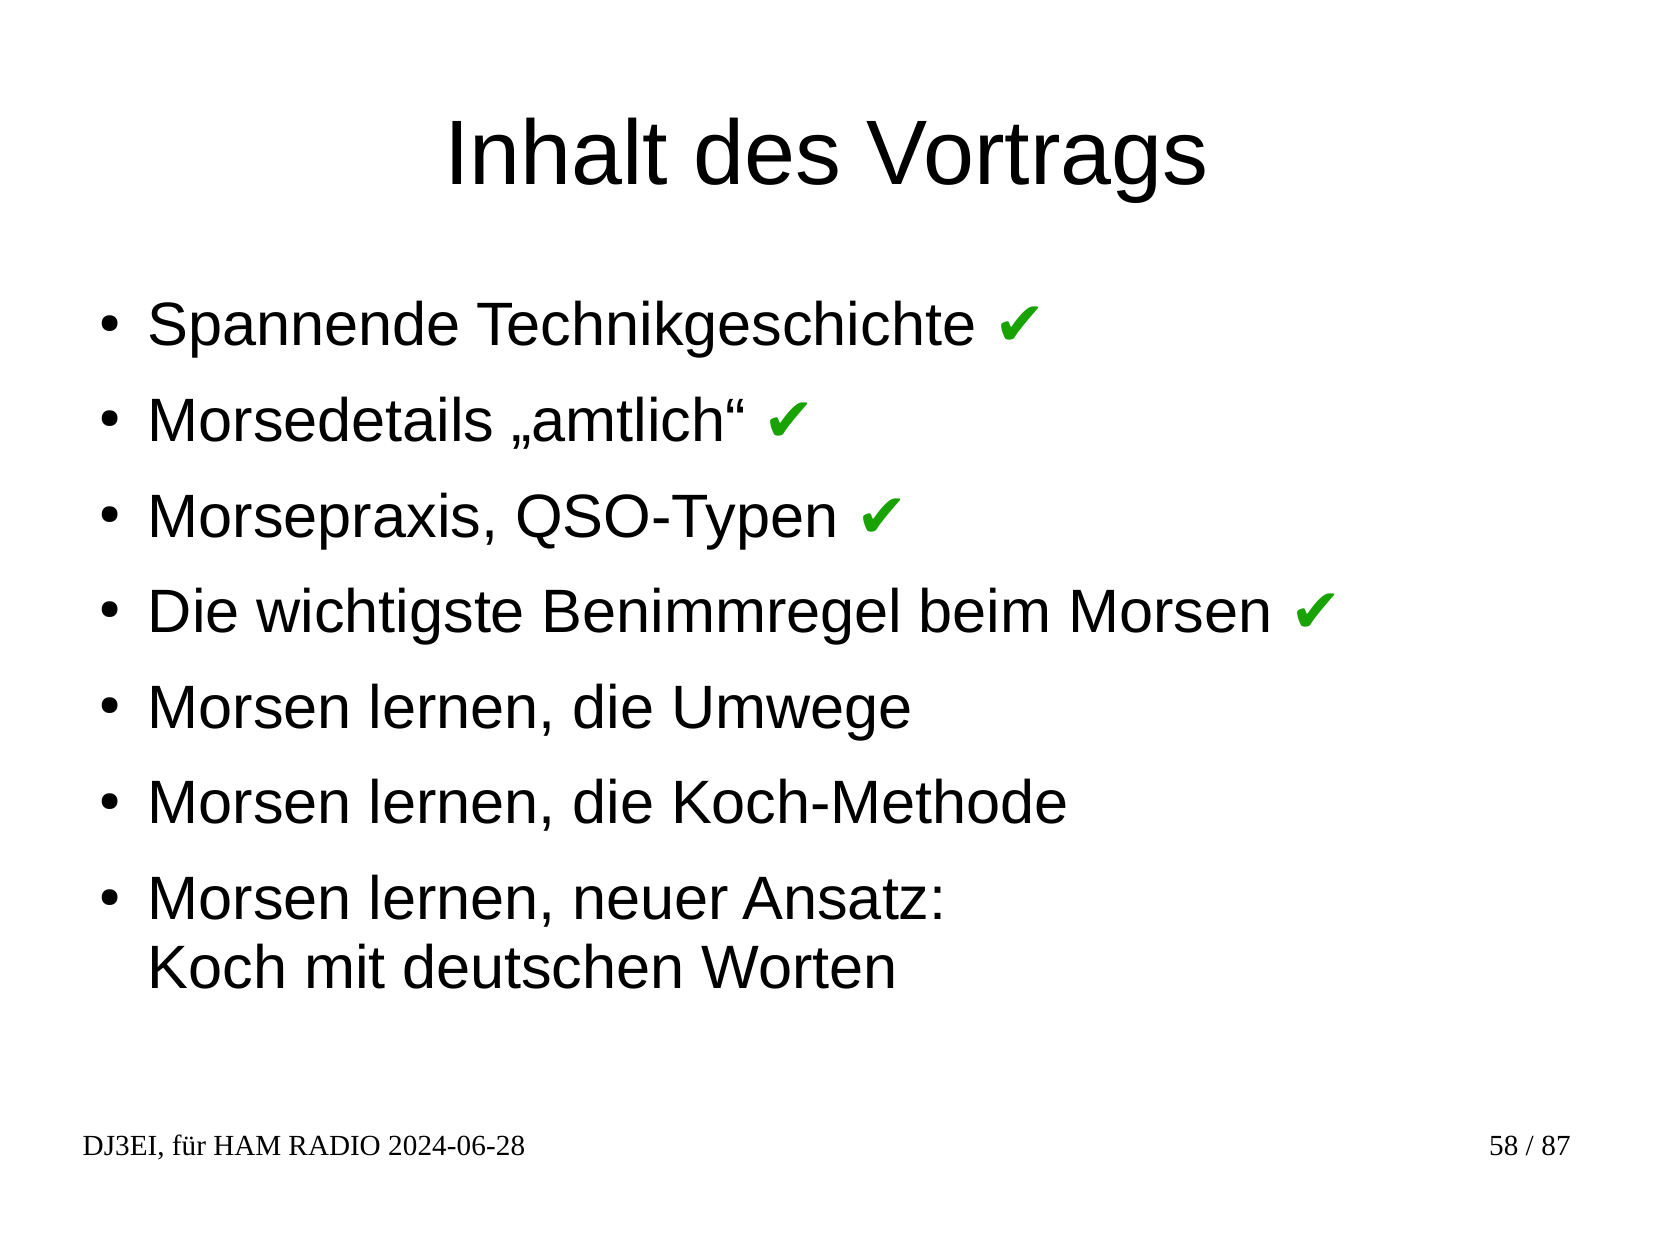

# Inhalt des Vortrags
Spannende Technikgeschichte ✔
Morsedetails „amtlich“ ✔
Morsepraxis, QSO-Typen ✔
Die wichtigste Benimmregel beim Morsen ✔
Morsen lernen, die Umwege
Morsen lernen, die Koch-Methode
Morsen lernen, neuer Ansatz:
Koch mit deutschen Worten
58